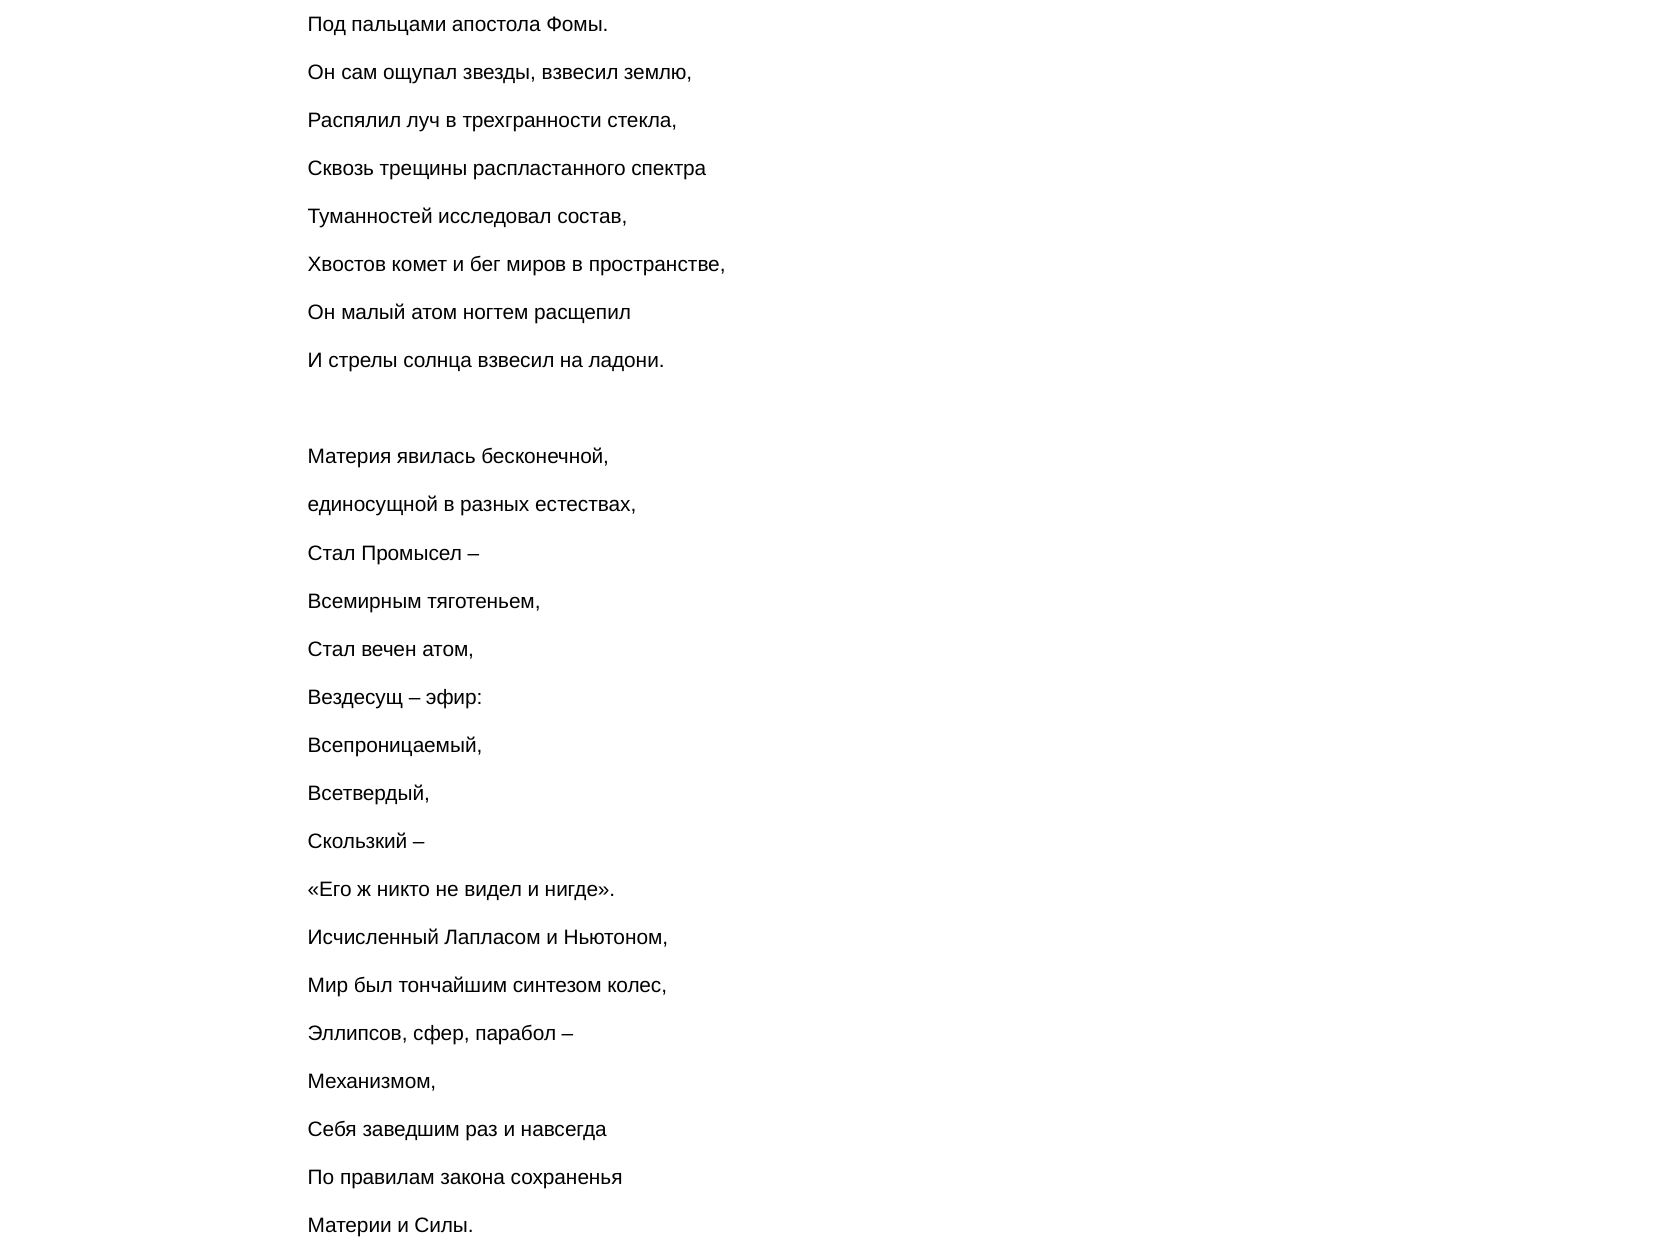

И новая вселенная возникла
Под пальцами апостола Фомы.
Он сам ощупал звезды, взвесил землю,
Распялил луч в трехгранности стекла,
Сквозь трещины распластанного спектра
Туманностей исследовал состав,
Хвостов комет и бег миров в пространстве,
Он малый атом ногтем расщепил
И стрелы солнца взвесил на ладони.
Материя явилась бесконечной,
единосущной в разных естествах,
Стал Промысел –
Всемирным тяготеньем,
Стал вечен атом,
Вездесущ – эфир:
Всепроницаемый,
Всетвердый,
Скользкий –
«Его ж никто не видел и нигде».
Исчисленный Лапласом и Ньютоном,
Мир был тончайшим синтезом колес,
Эллипсов, сфер, парабол –
Механизмом,
Себя заведшим раз и навсегда
По правилам закона сохраненья
Материи и Силы.